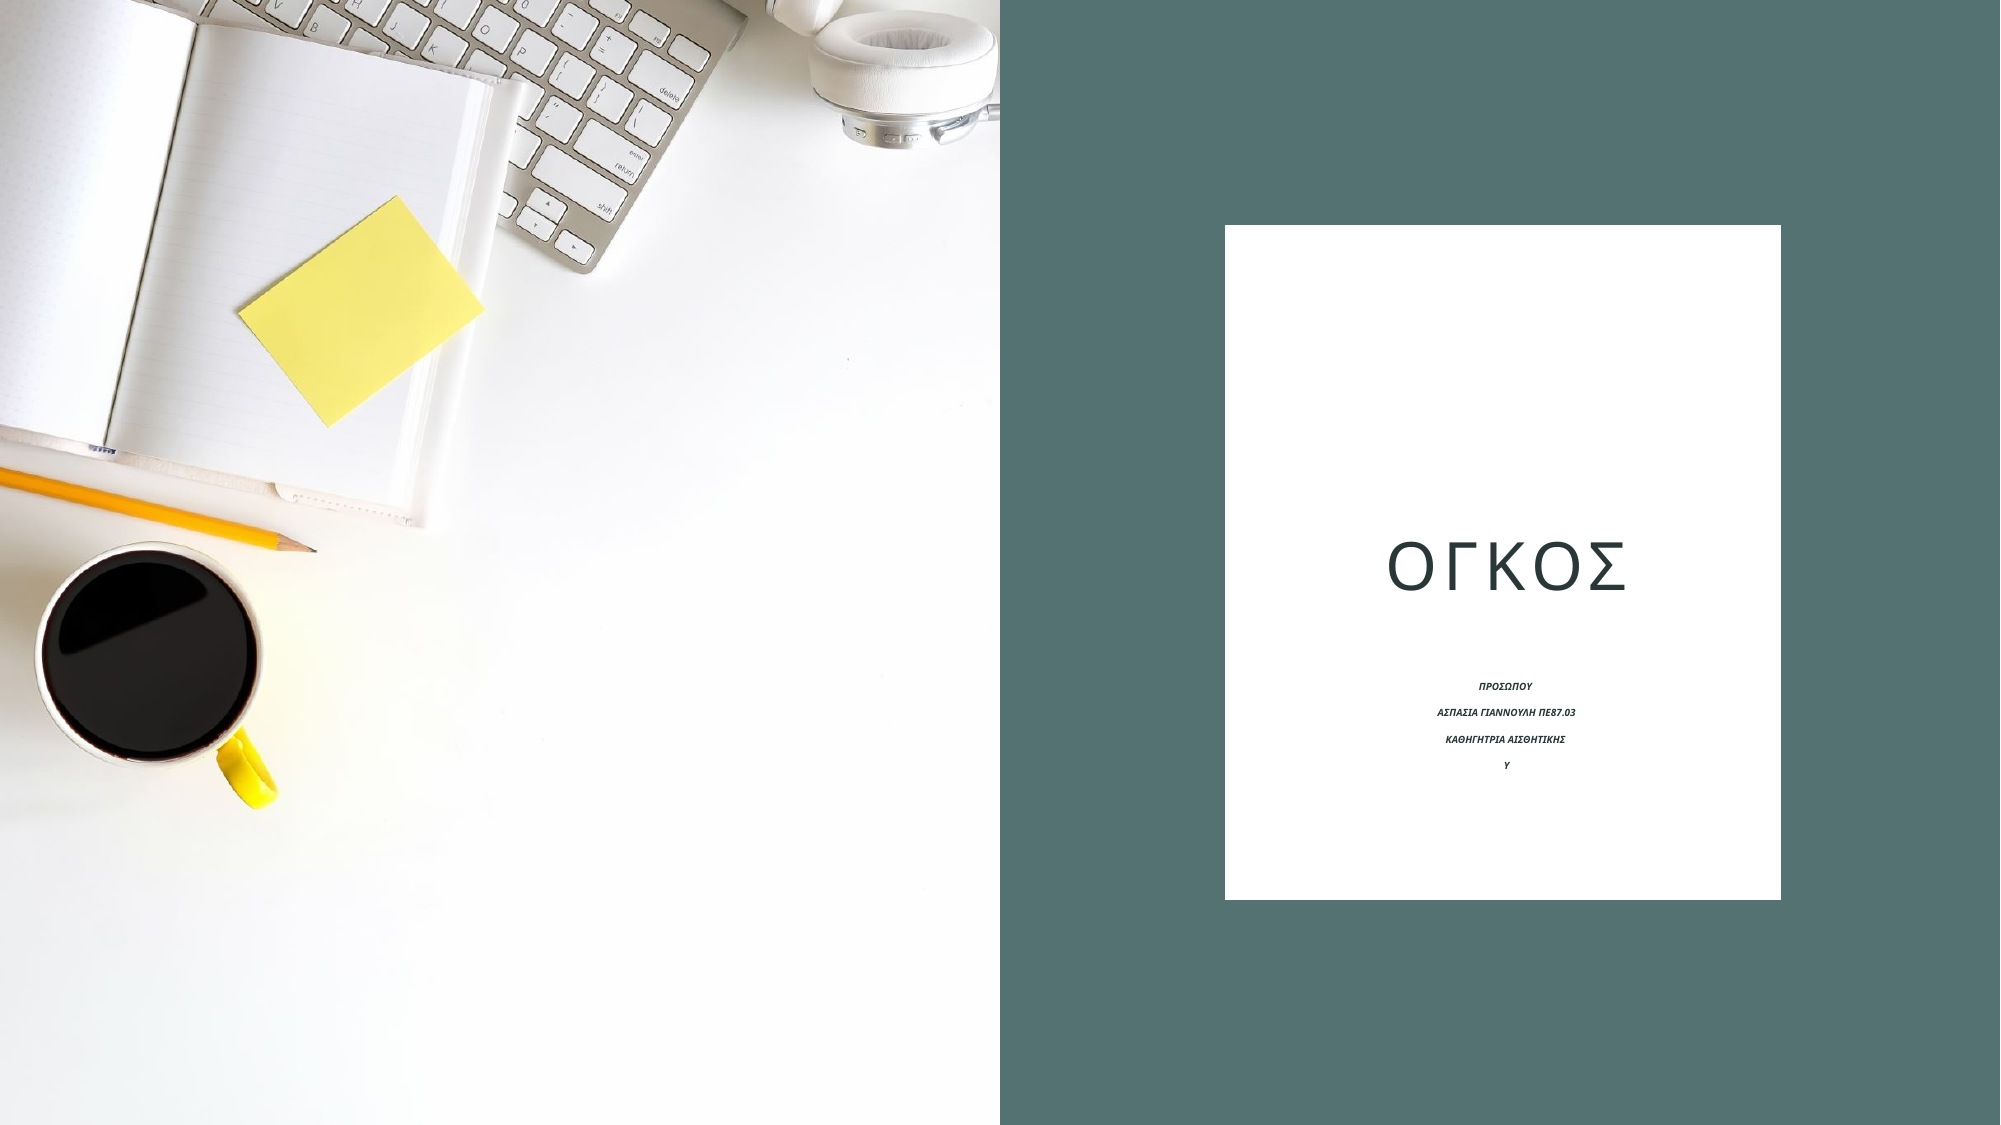

# ΟΓΚΟΣ
ΠΡΟΣΩΠΟΥ
ΑΣΠΑΣΙΑ ΓΙΑΝΝΟΥΛΗ ΠΕ87.03
ΚΑΘΗΓΗΤΡΙΑ ΑΙΣΘΗΤΙΚΗΣ
Υ